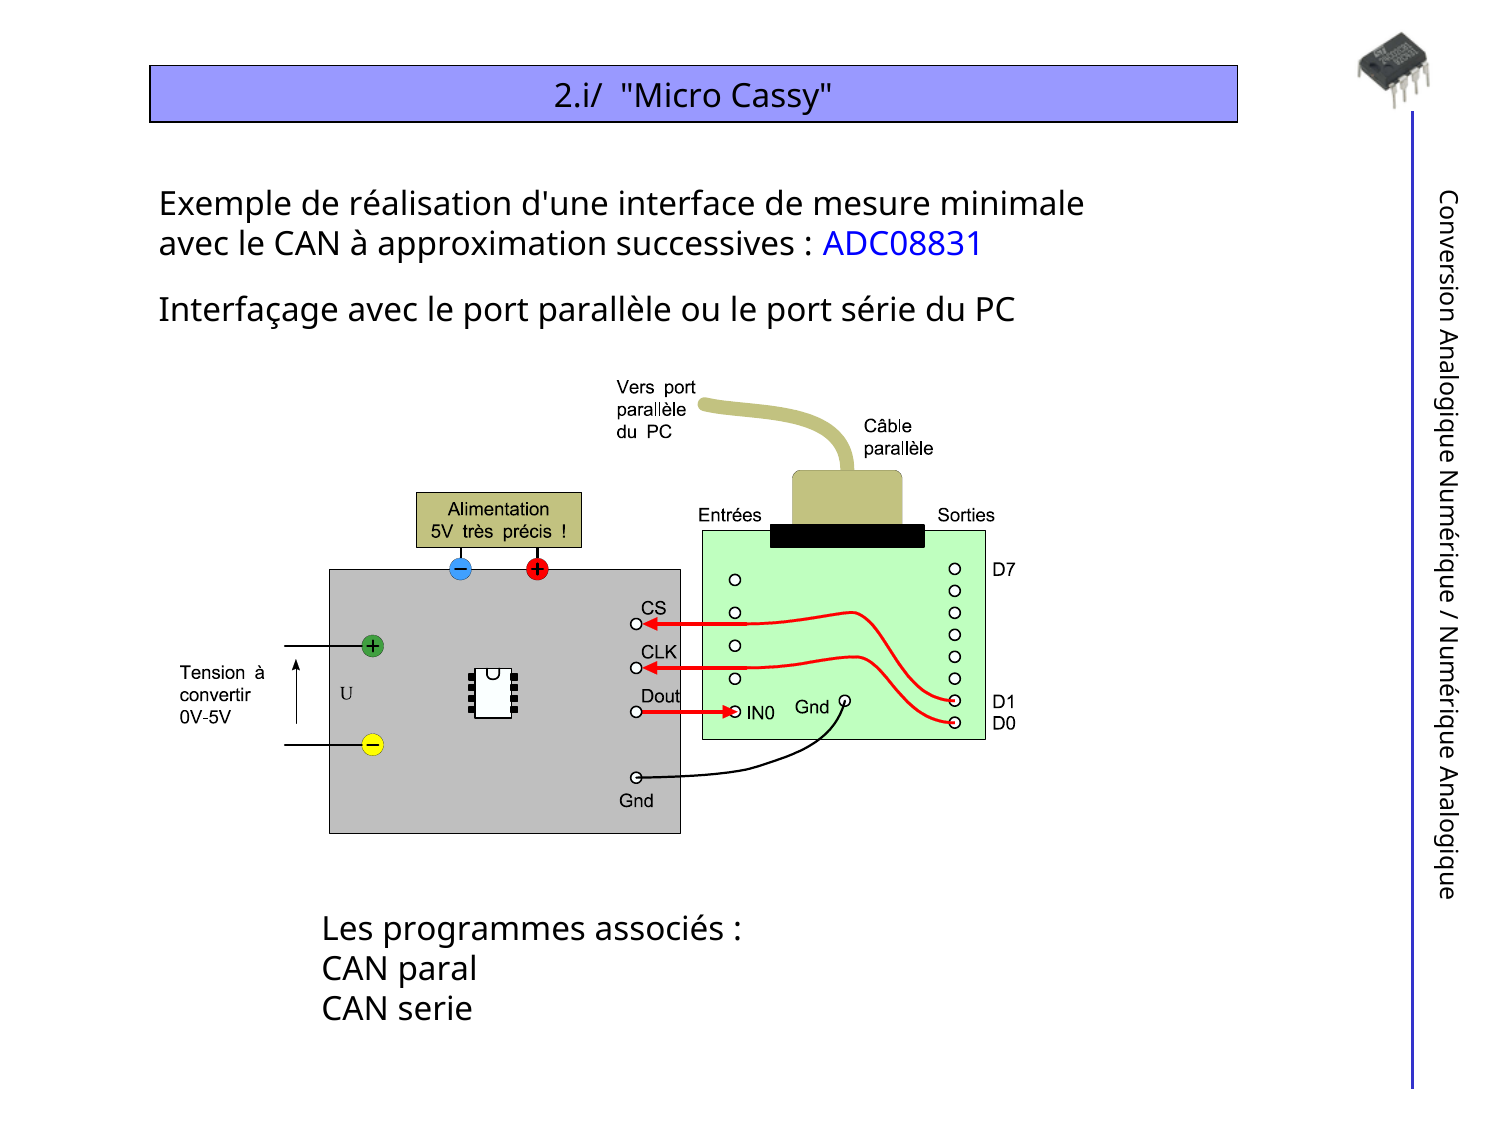

# 2.i/ "Micro Cassy"
Exemple de réalisation d'une interface de mesure minimale
avec le CAN à approximation successives : ADC08831
Interfaçage avec le port parallèle ou le port série du PC
Conversion Analogique Numérique / Numérique Analogique
Les programmes associés :
CAN paral
CAN serie